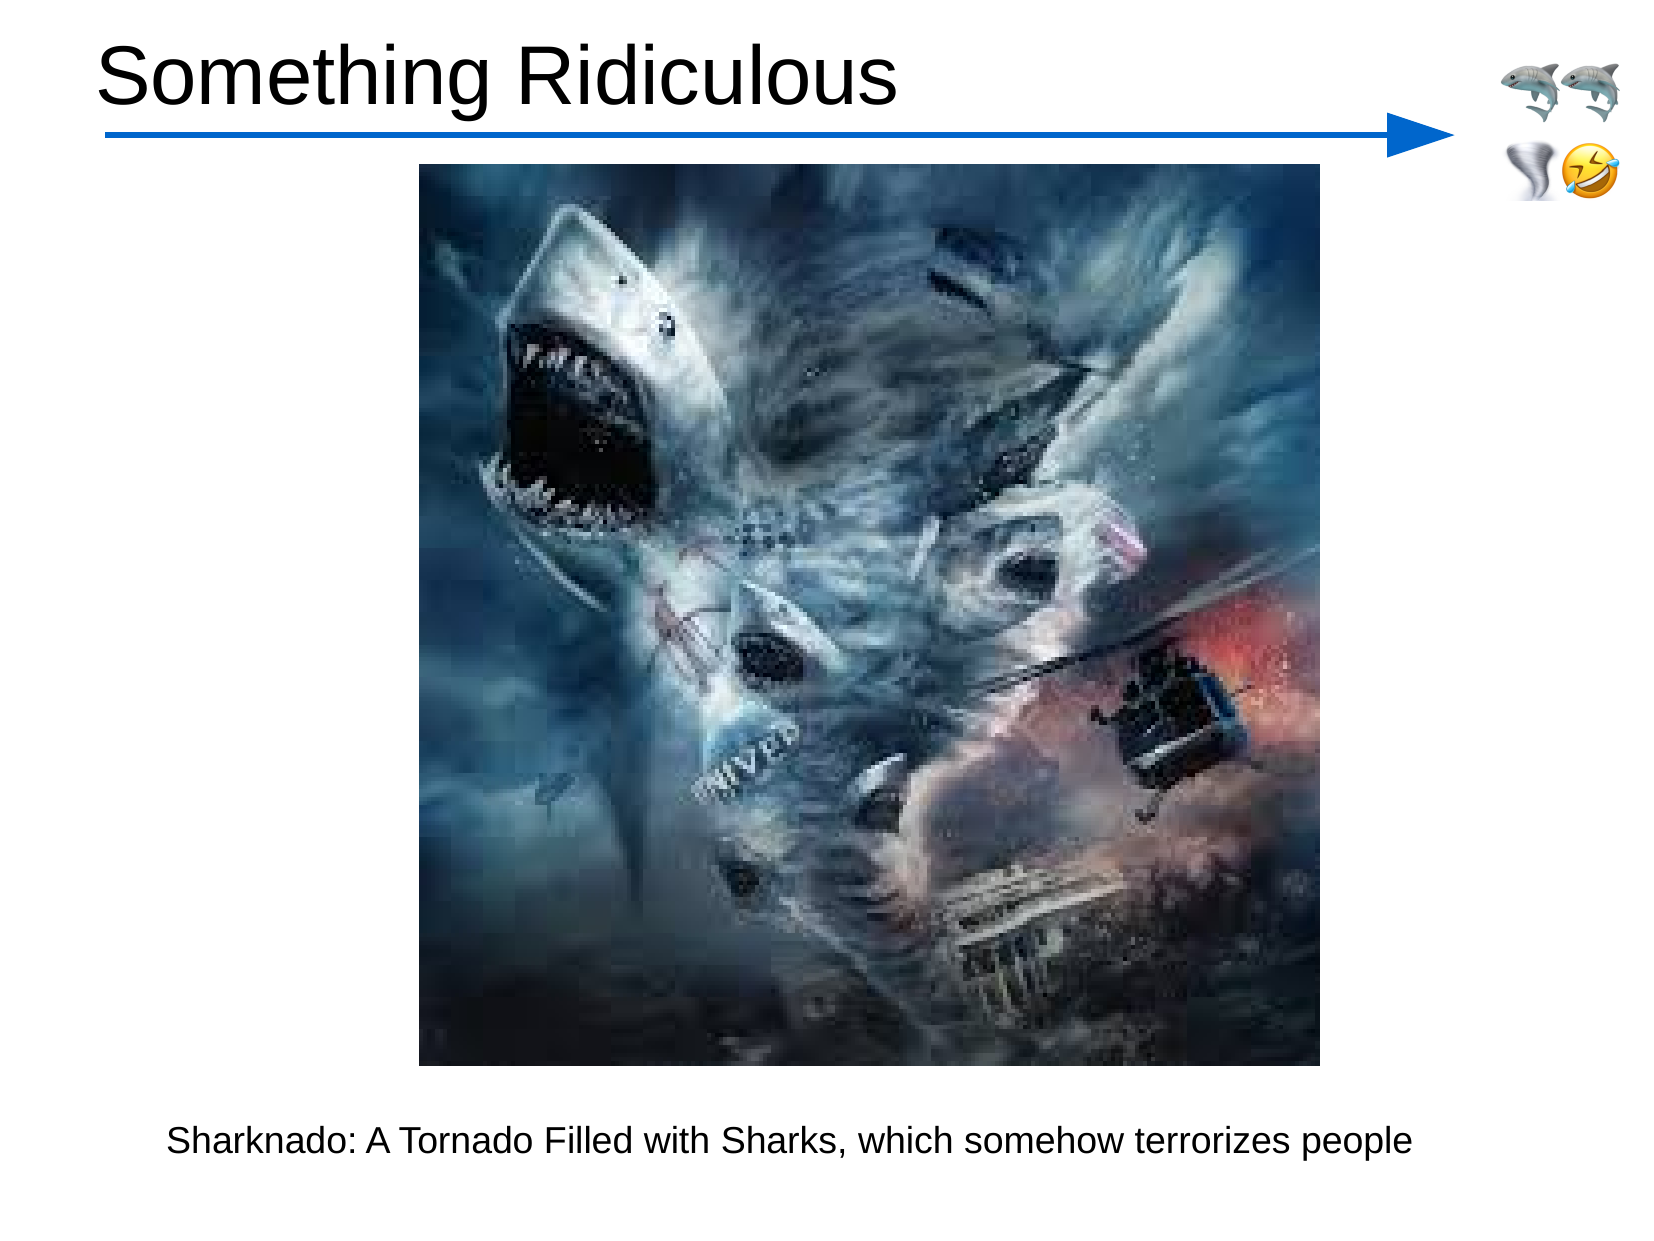

Something Ridiculous
Sharknado: A Tornado Filled with Sharks, which somehow terrorizes people